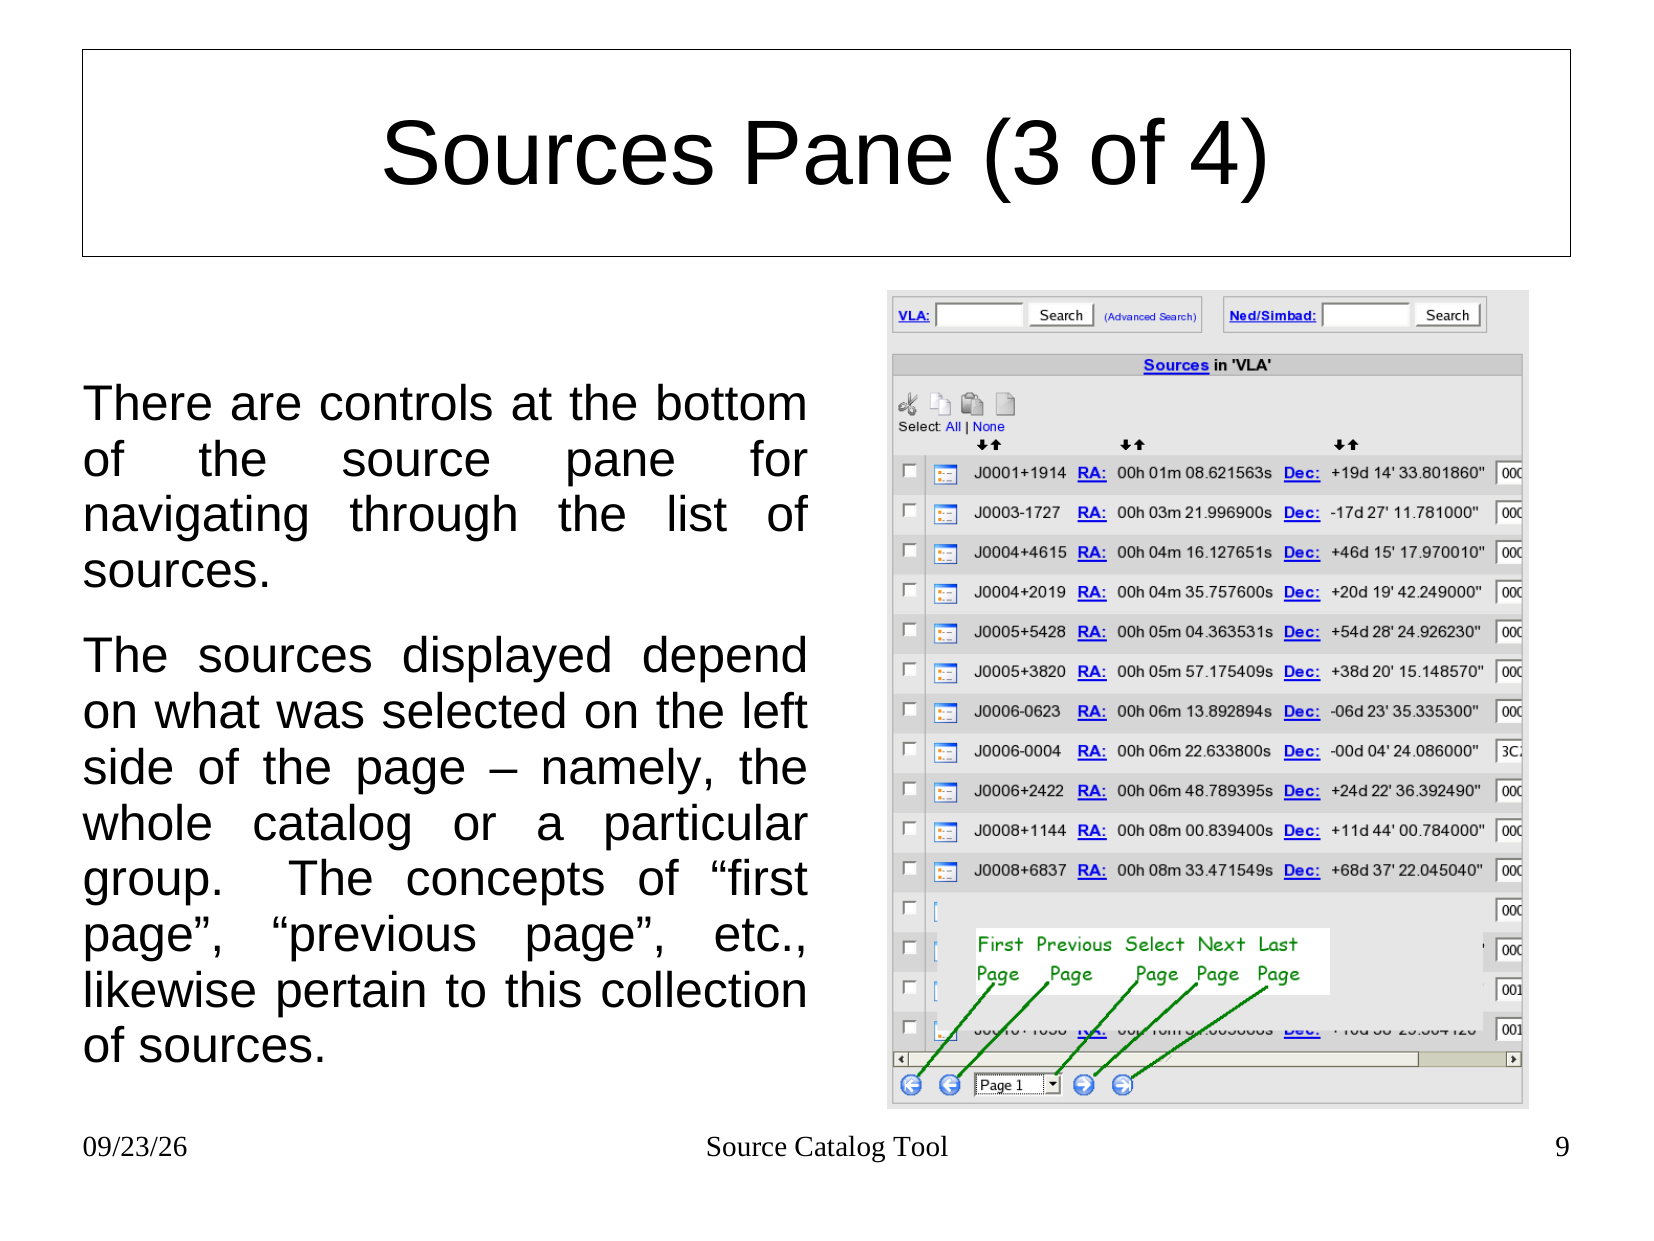

# Sources Pane (3 of 4)
There are controls at the bottom of the source pane for navigating through the list of sources.
The sources displayed depend on what was selected on the left side of the page – namely, the whole catalog or a particular group. The concepts of “first page”, “previous page”, etc., likewise pertain to this collection of sources.
Source Catalog Tool
9